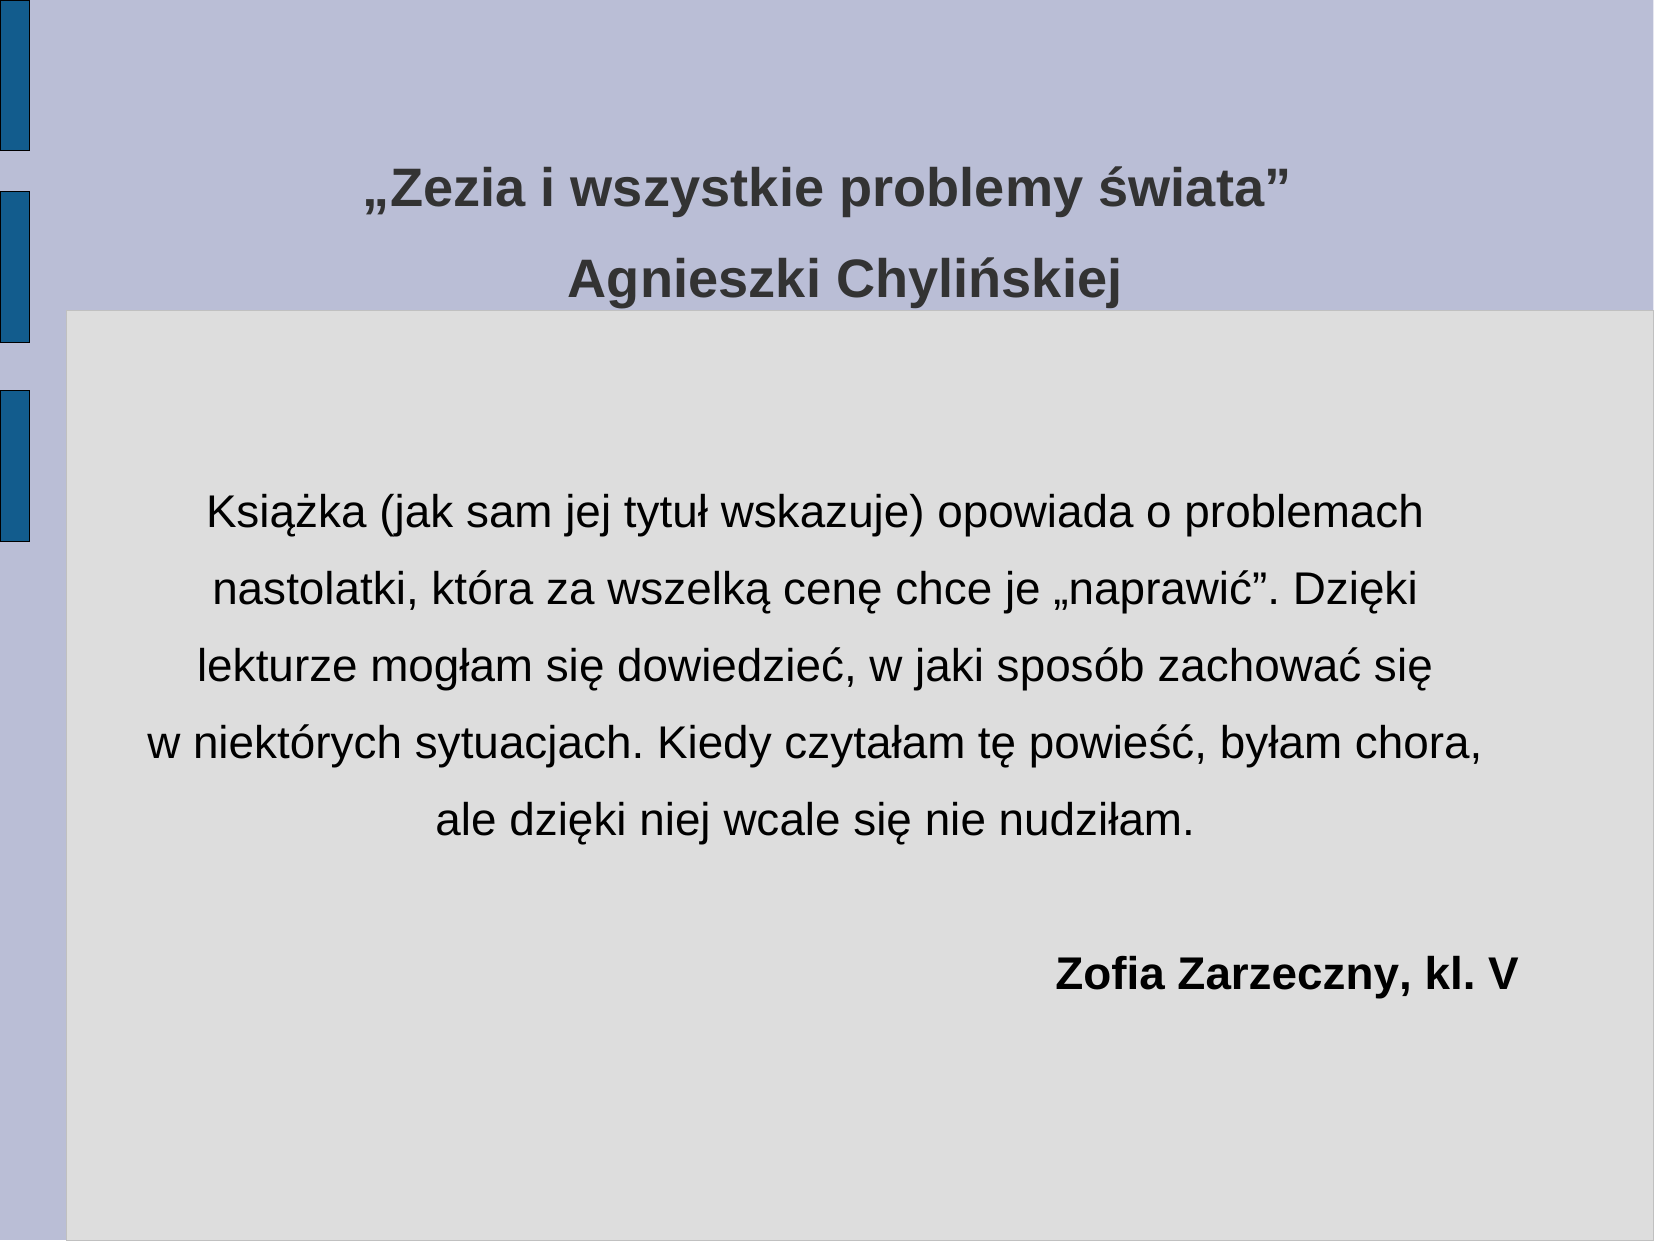

# „Zezia i wszystkie problemy świata” Agnieszki Chylińskiej
Książka (jak sam jej tytuł wskazuje) opowiada o problemach
nastolatki, która za wszelką cenę chce je „naprawić”. Dzięki
lekturze mogłam się dowiedzieć, w jaki sposób zachować się
w niektórych sytuacjach. Kiedy czytałam tę powieść, byłam chora,
ale dzięki niej wcale się nie nudziłam.
Zofia Zarzeczny, kl. V